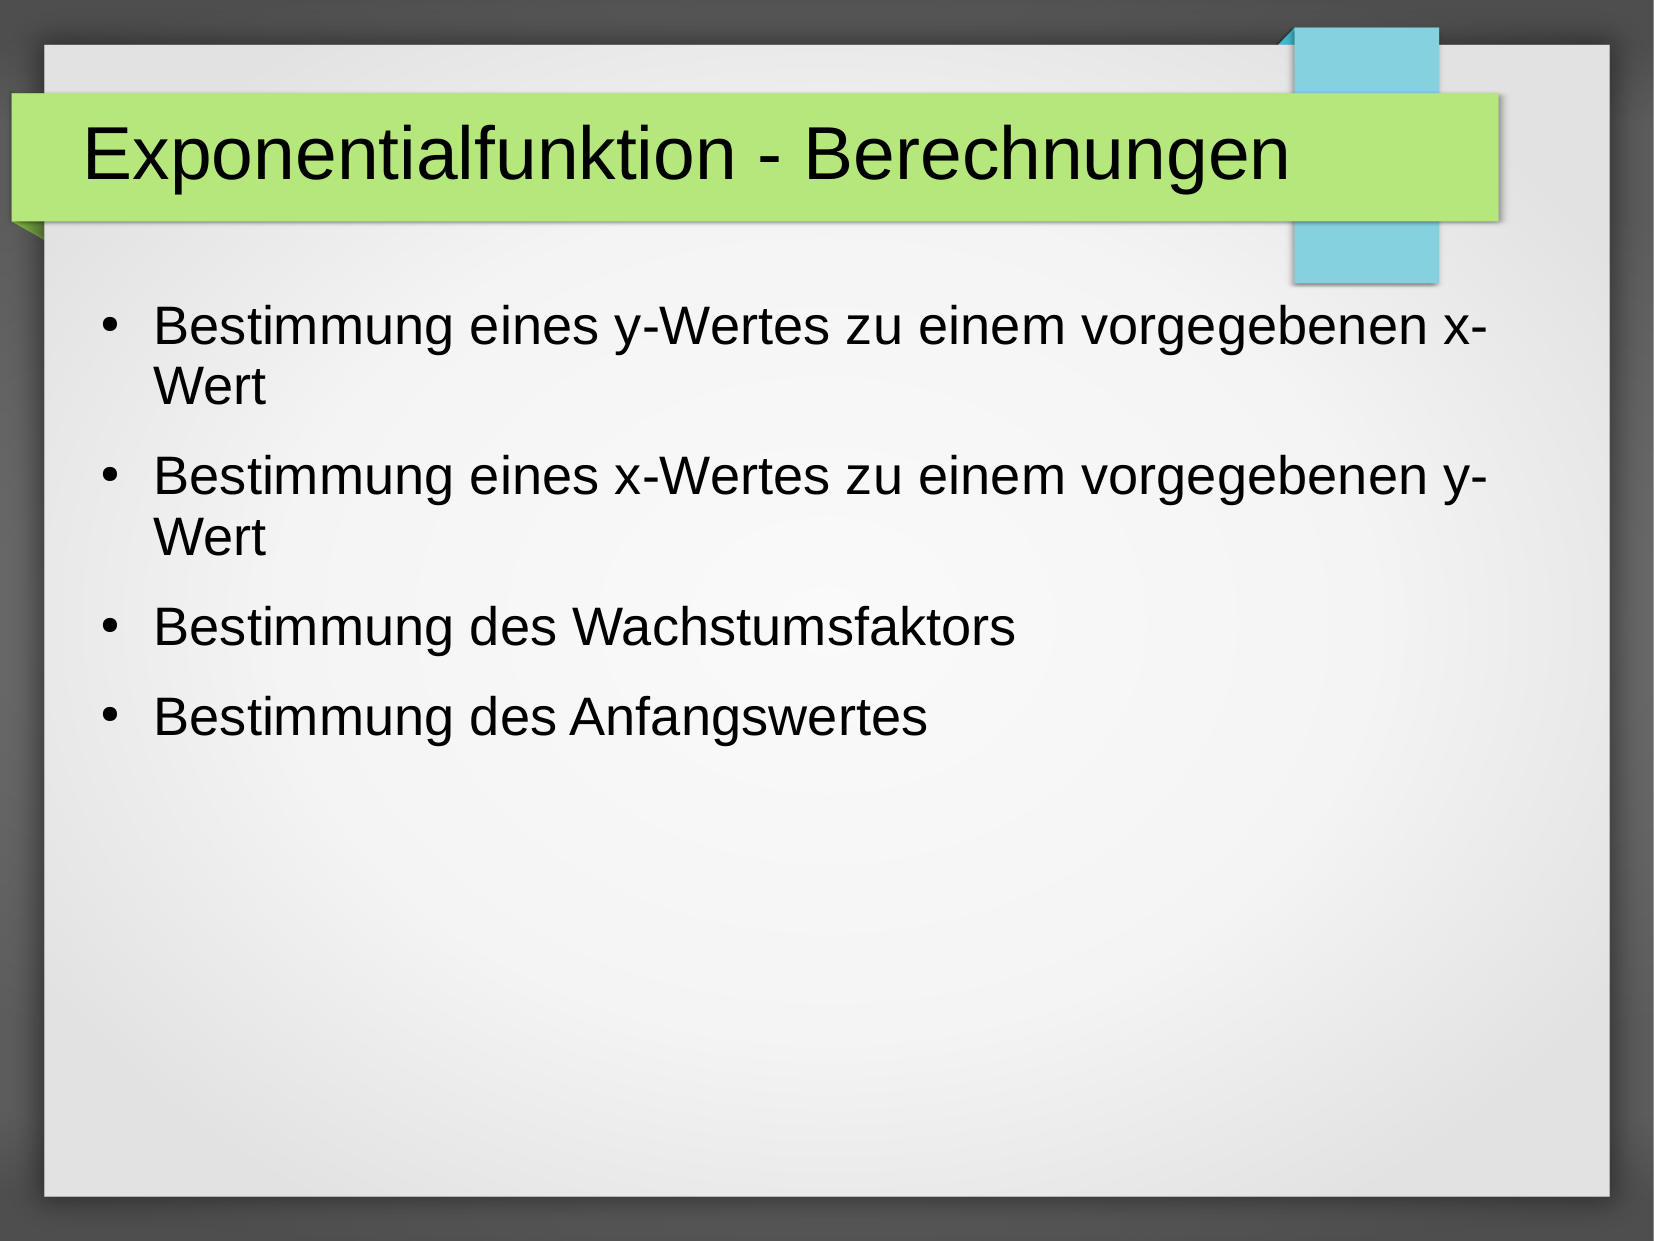

Exponentialfunktion - Berechnungen
# Bestimmung eines y-Wertes zu einem vorgegebenen x-Wert
Bestimmung eines x-Wertes zu einem vorgegebenen y-Wert
Bestimmung des Wachstumsfaktors
Bestimmung des Anfangswertes